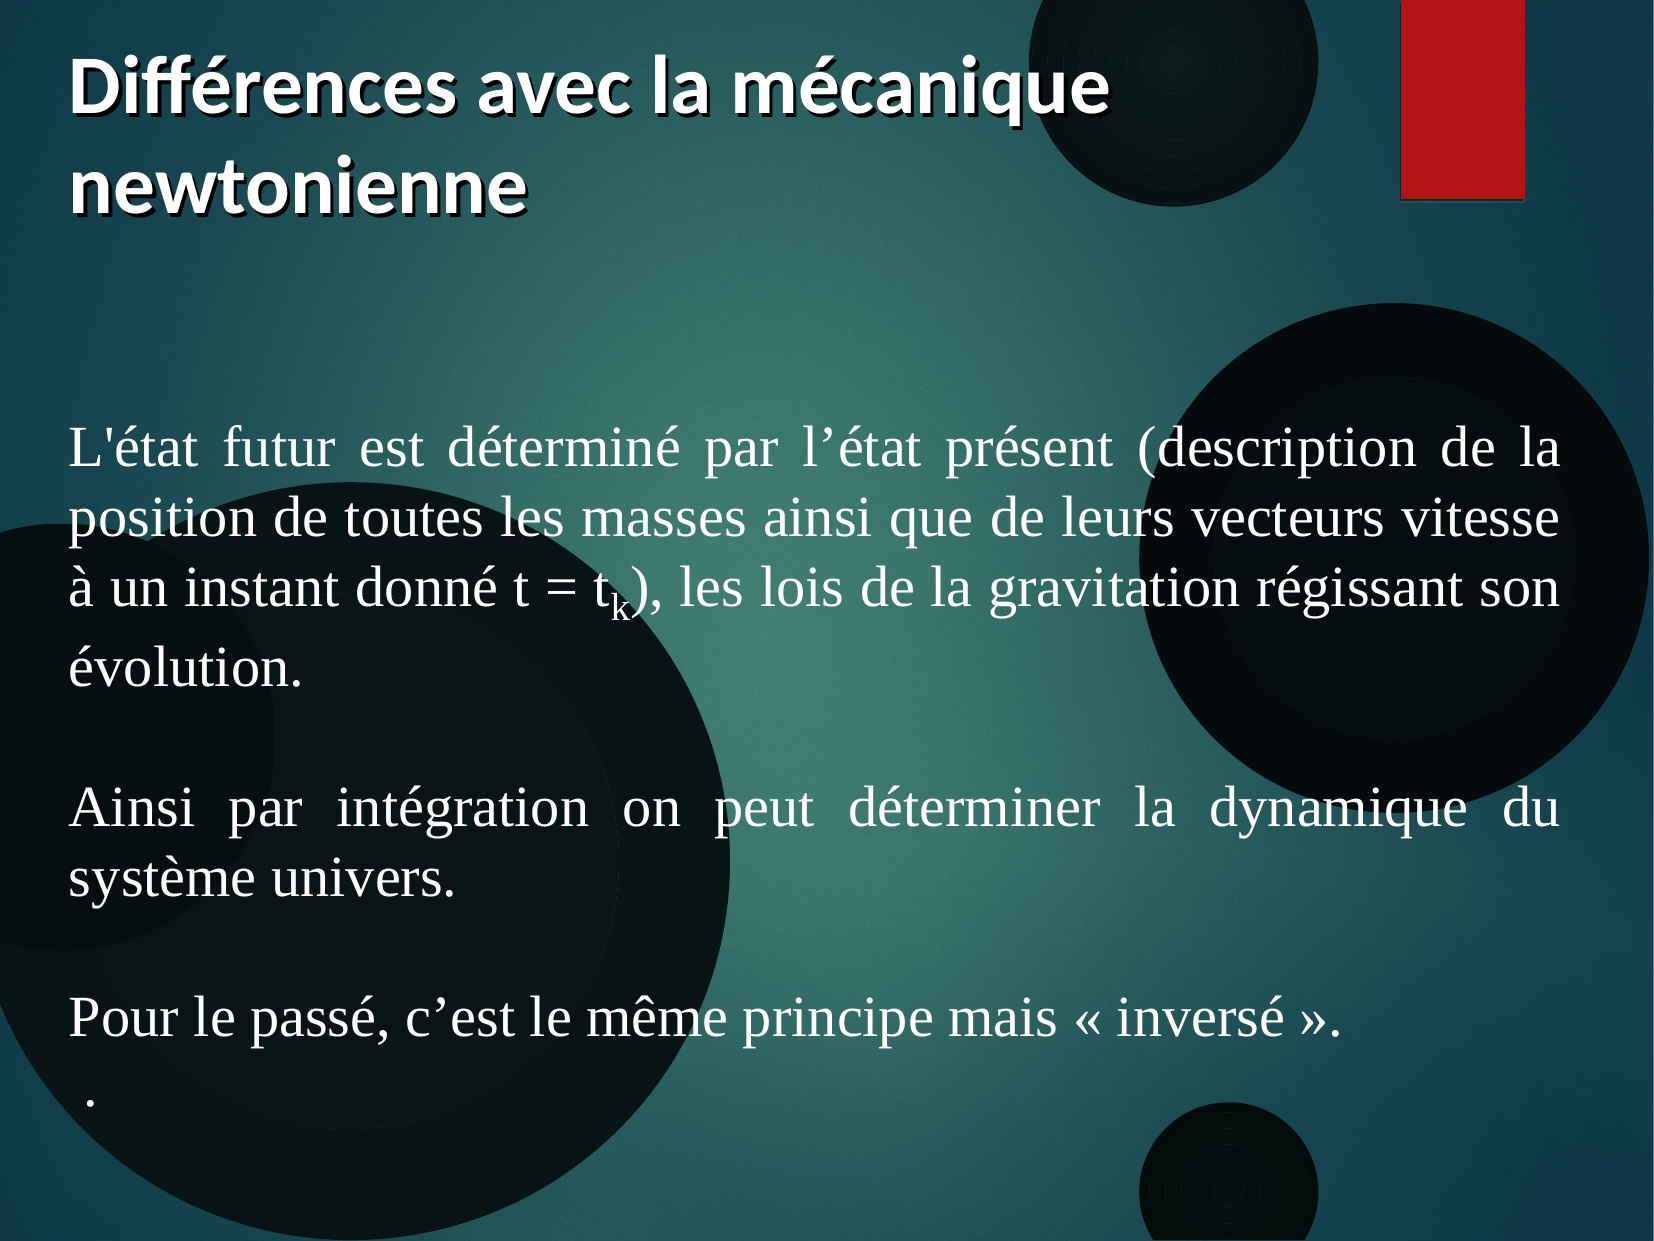

Différences avec la mécanique newtonienne
L'état futur est déterminé par l’état présent (description de la position de toutes les masses ainsi que de leurs vecteurs vitesse à un instant donné t = tk), les lois de la gravitation régissant son évolution.
Ainsi par intégration on peut déterminer la dynamique du système univers.
Pour le passé, c’est le même principe mais « inversé ».
 .